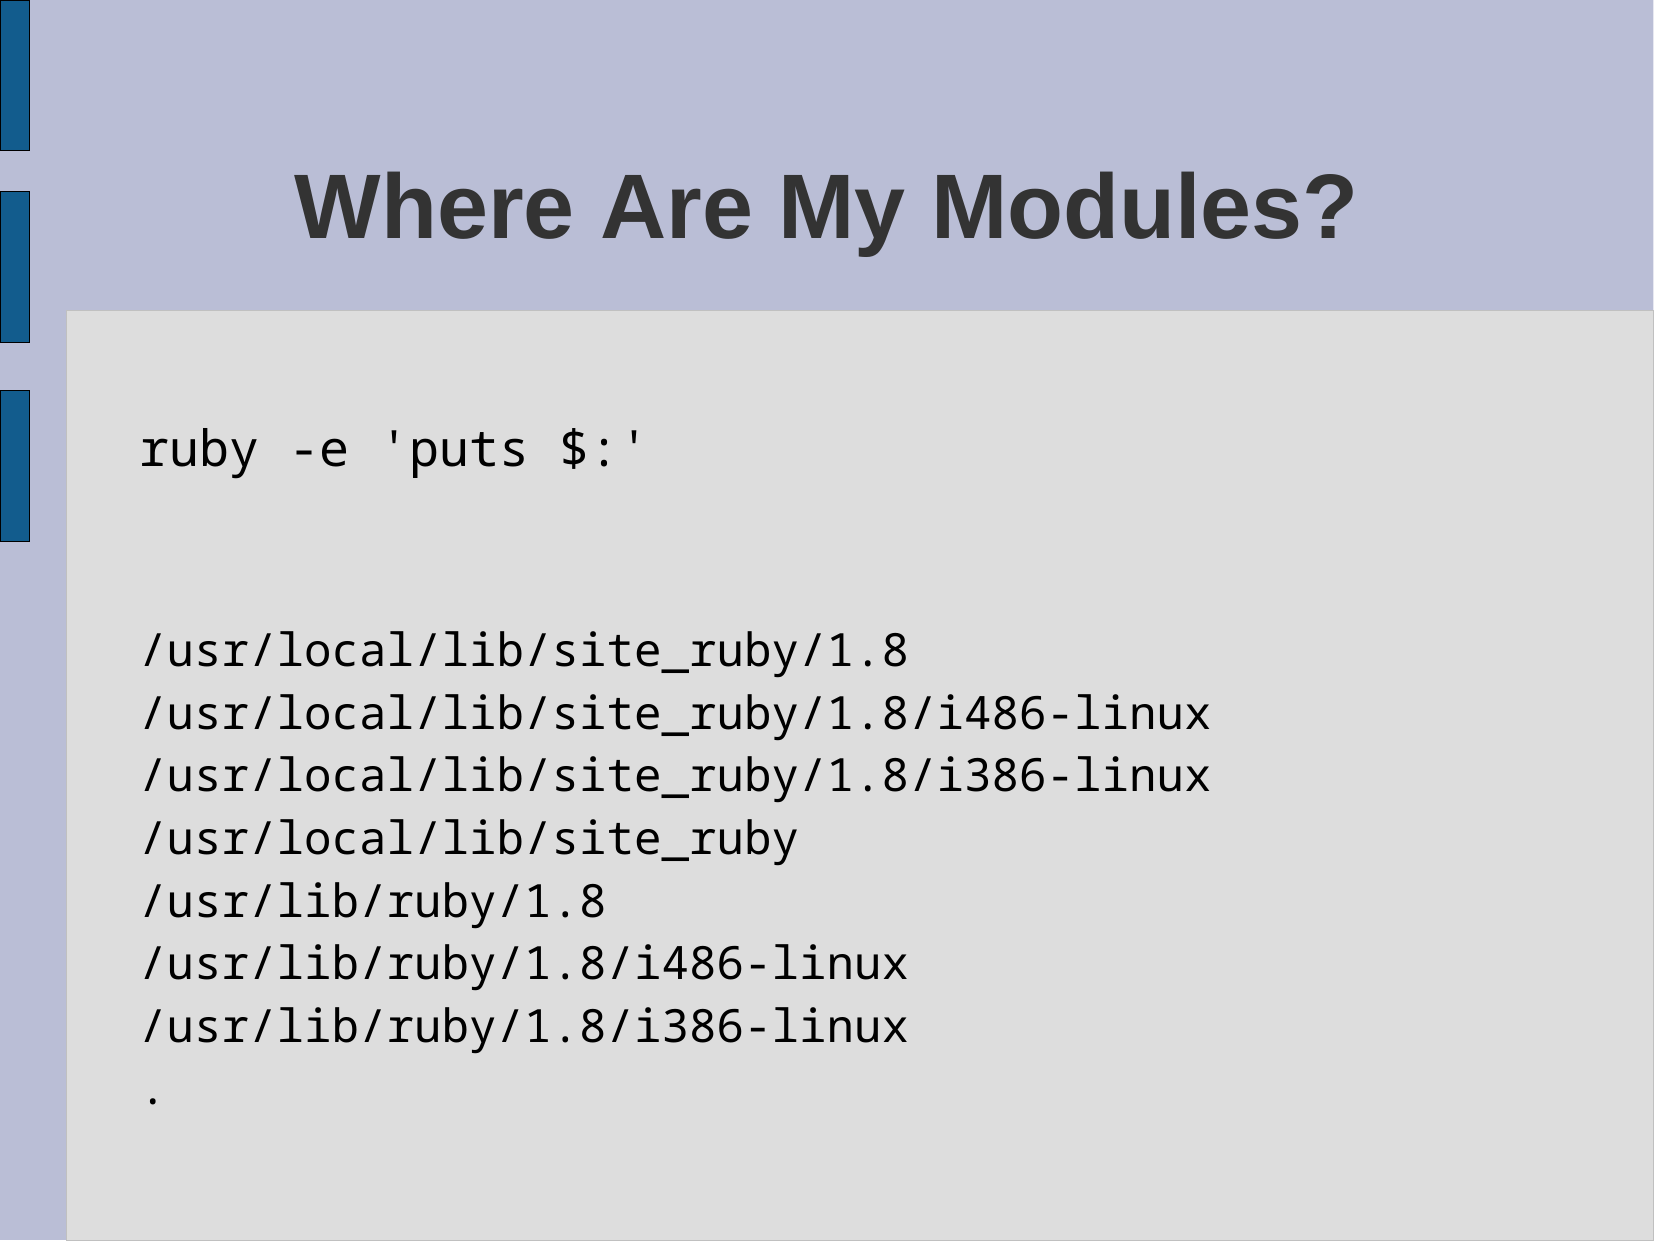

#
Where Are My Modules?
ruby -e 'puts $:'
/usr/local/lib/site_ruby/1.8
/usr/local/lib/site_ruby/1.8/i486-linux
/usr/local/lib/site_ruby/1.8/i386-linux
/usr/local/lib/site_ruby
/usr/lib/ruby/1.8
/usr/lib/ruby/1.8/i486-linux
/usr/lib/ruby/1.8/i386-linux
.